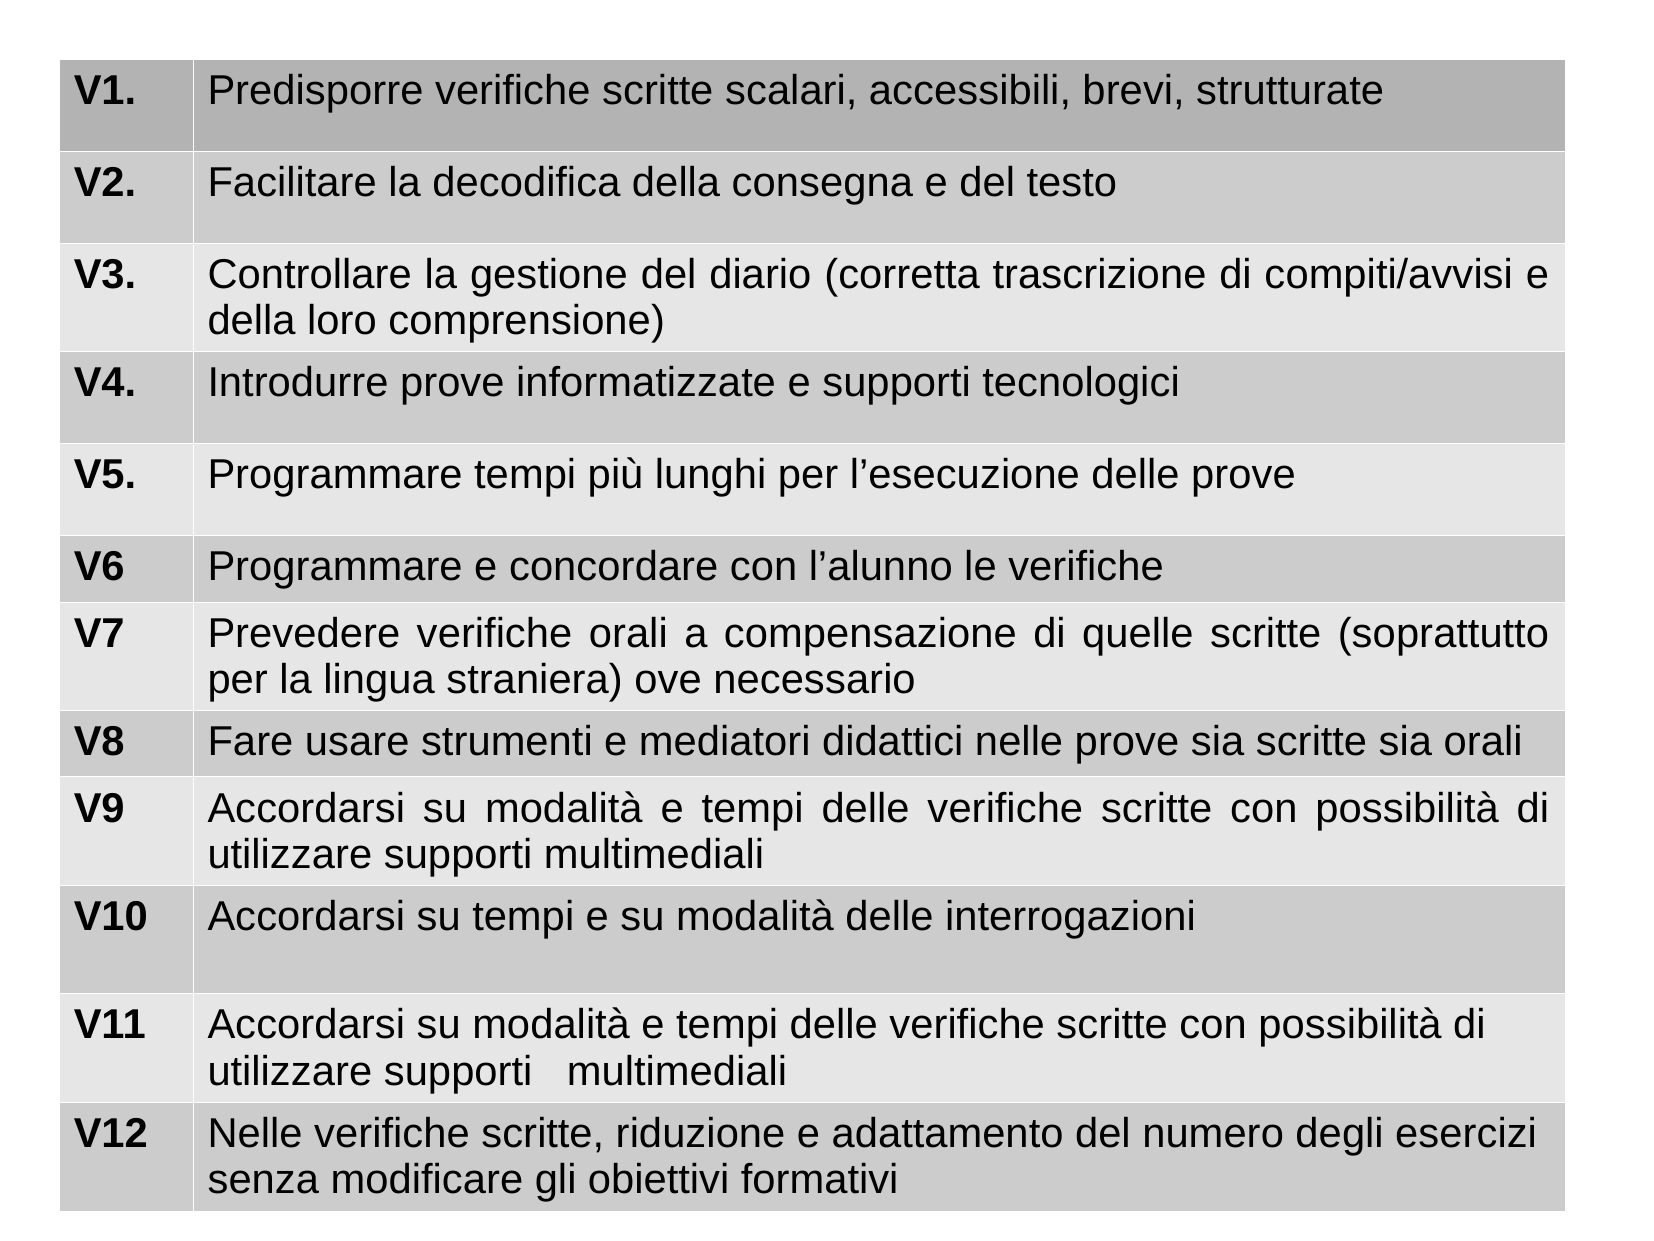

| V1. | Predisporre verifiche scritte scalari, accessibili, brevi, strutturate |
| --- | --- |
| V2. | Facilitare la decodifica della consegna e del testo |
| V3. | Controllare la gestione del diario (corretta trascrizione di compiti/avvisi e della loro comprensione) |
| V4. | Introdurre prove informatizzate e supporti tecnologici |
| V5. | Programmare tempi più lunghi per l’esecuzione delle prove |
| V6 | Programmare e concordare con l’alunno le verifiche |
| V7 | Prevedere verifiche orali a compensazione di quelle scritte (soprattutto per la lingua straniera) ove necessario |
| V8 | Fare usare strumenti e mediatori didattici nelle prove sia scritte sia orali |
| V9 | Accordarsi su modalità e tempi delle verifiche scritte con possibilità di utilizzare supporti multimediali |
| V10 | Accordarsi su tempi e su modalità delle interrogazioni |
| V11 | Accordarsi su modalità e tempi delle verifiche scritte con possibilità di utilizzare supporti multimediali |
| V12 | Nelle verifiche scritte, riduzione e adattamento del numero degli esercizi senza modificare gli obiettivi formativi |